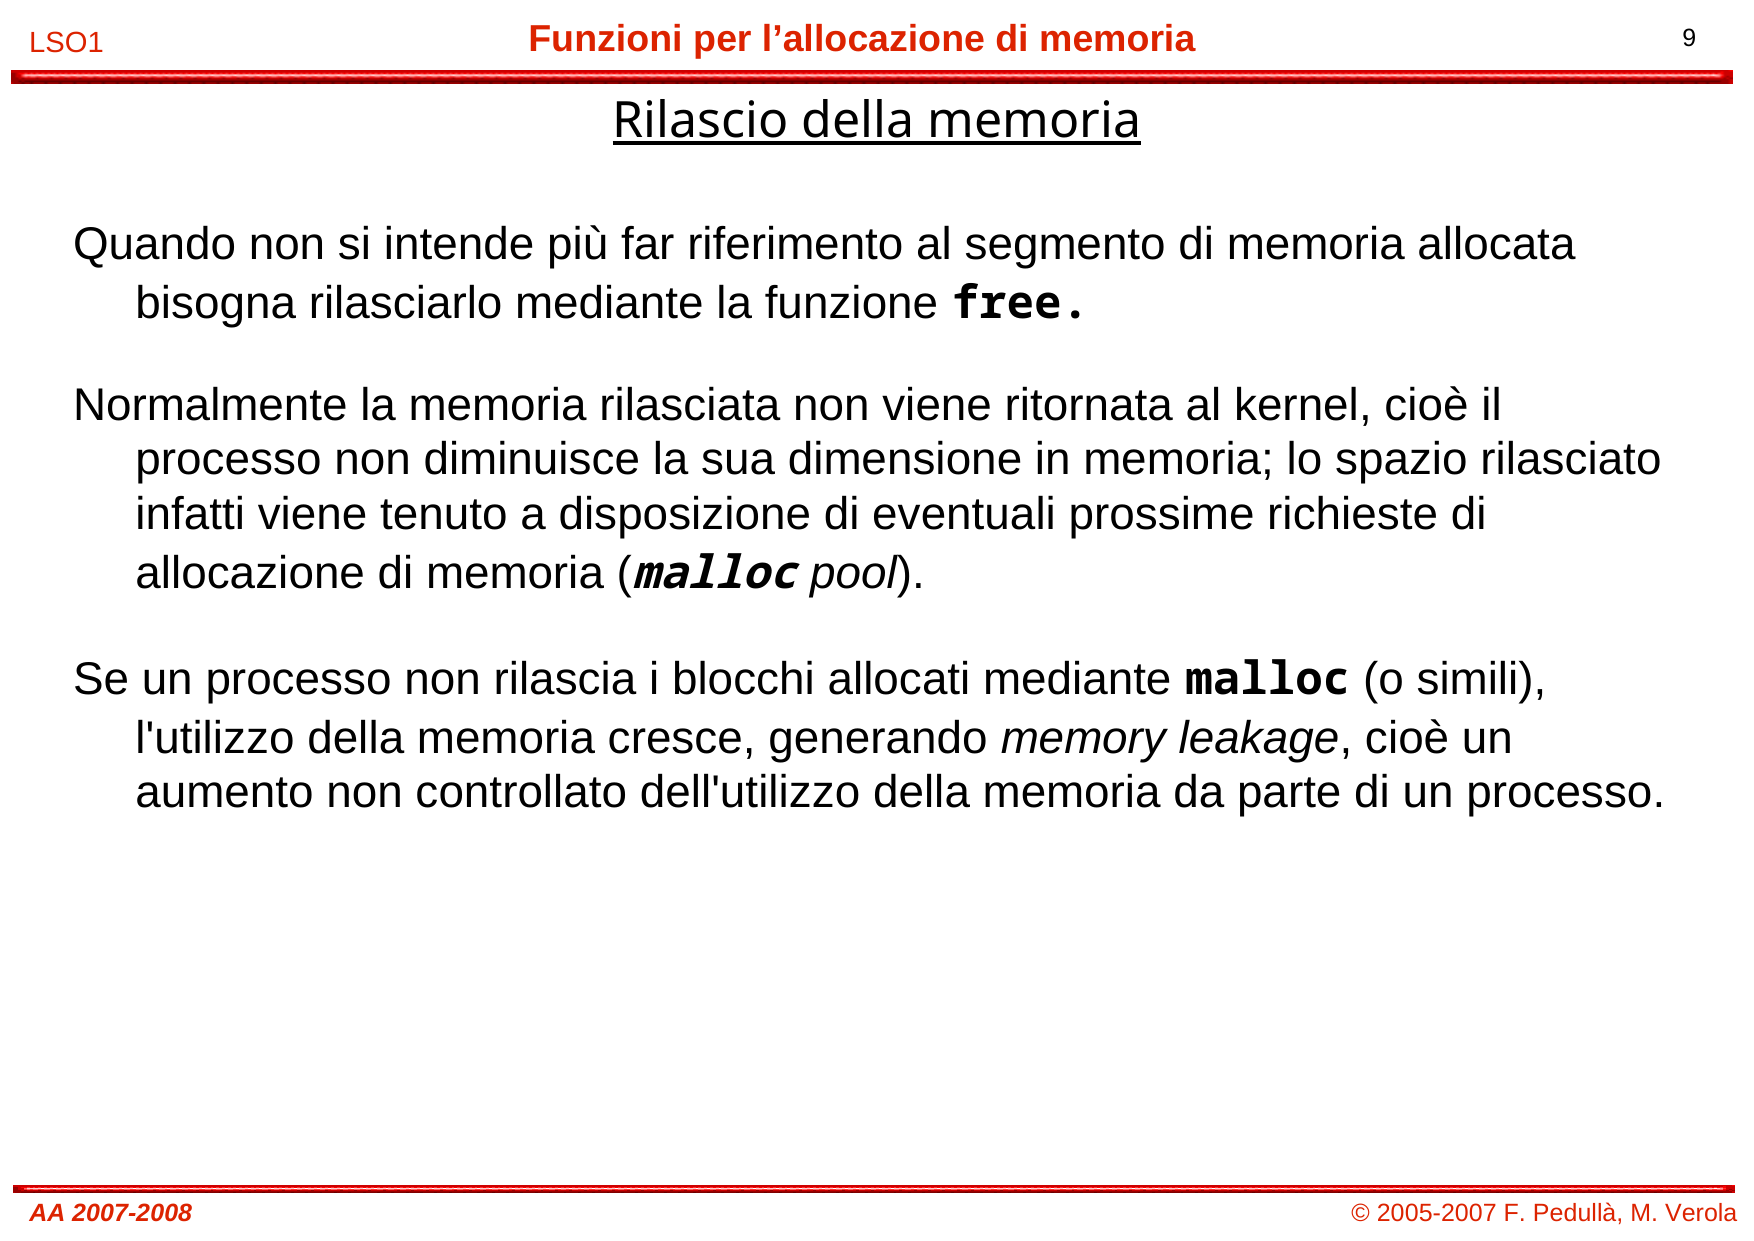

# Rilascio della memoria
Quando non si intende più far riferimento al segmento di memoria allocata bisogna rilasciarlo mediante la funzione free.
Normalmente la memoria rilasciata non viene ritornata al kernel, cioè il processo non diminuisce la sua dimensione in memoria; lo spazio rilasciato infatti viene tenuto a disposizione di eventuali prossime richieste di allocazione di memoria (malloc pool).
Se un processo non rilascia i blocchi allocati mediante malloc (o simili),
l'utilizzo della memoria cresce, generando memory leakage, cioè un aumento non controllato dell'utilizzo della memoria da parte di un processo.